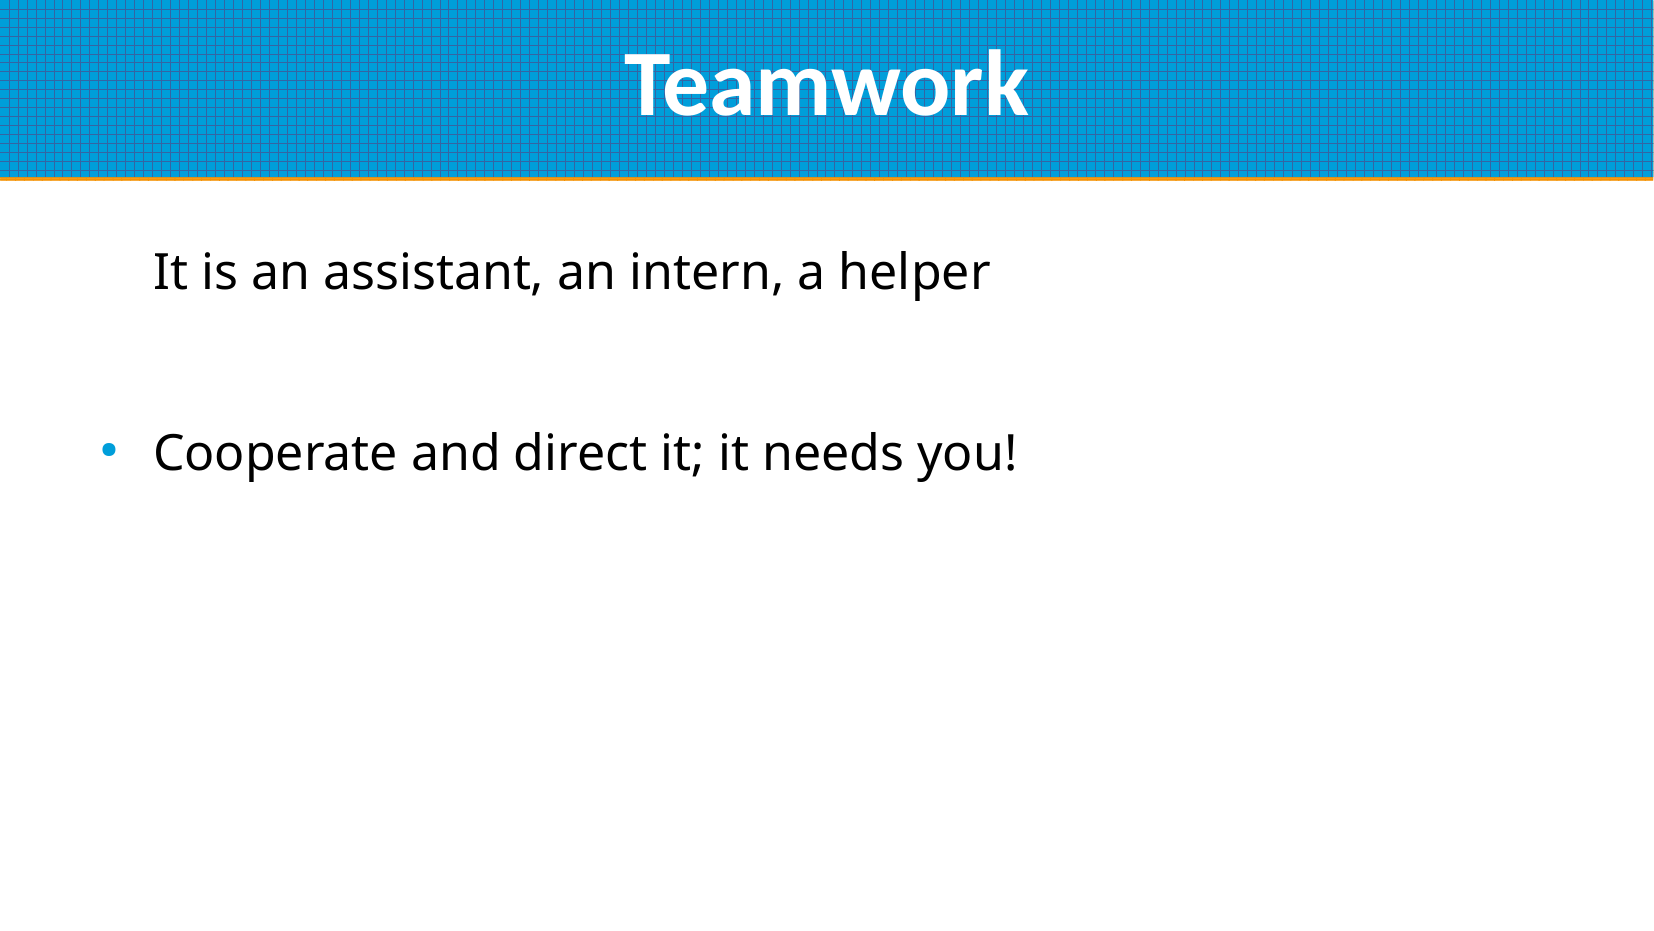

# Teamwork
It is an assistant, an intern, a helper
Cooperate and direct it; it needs you!